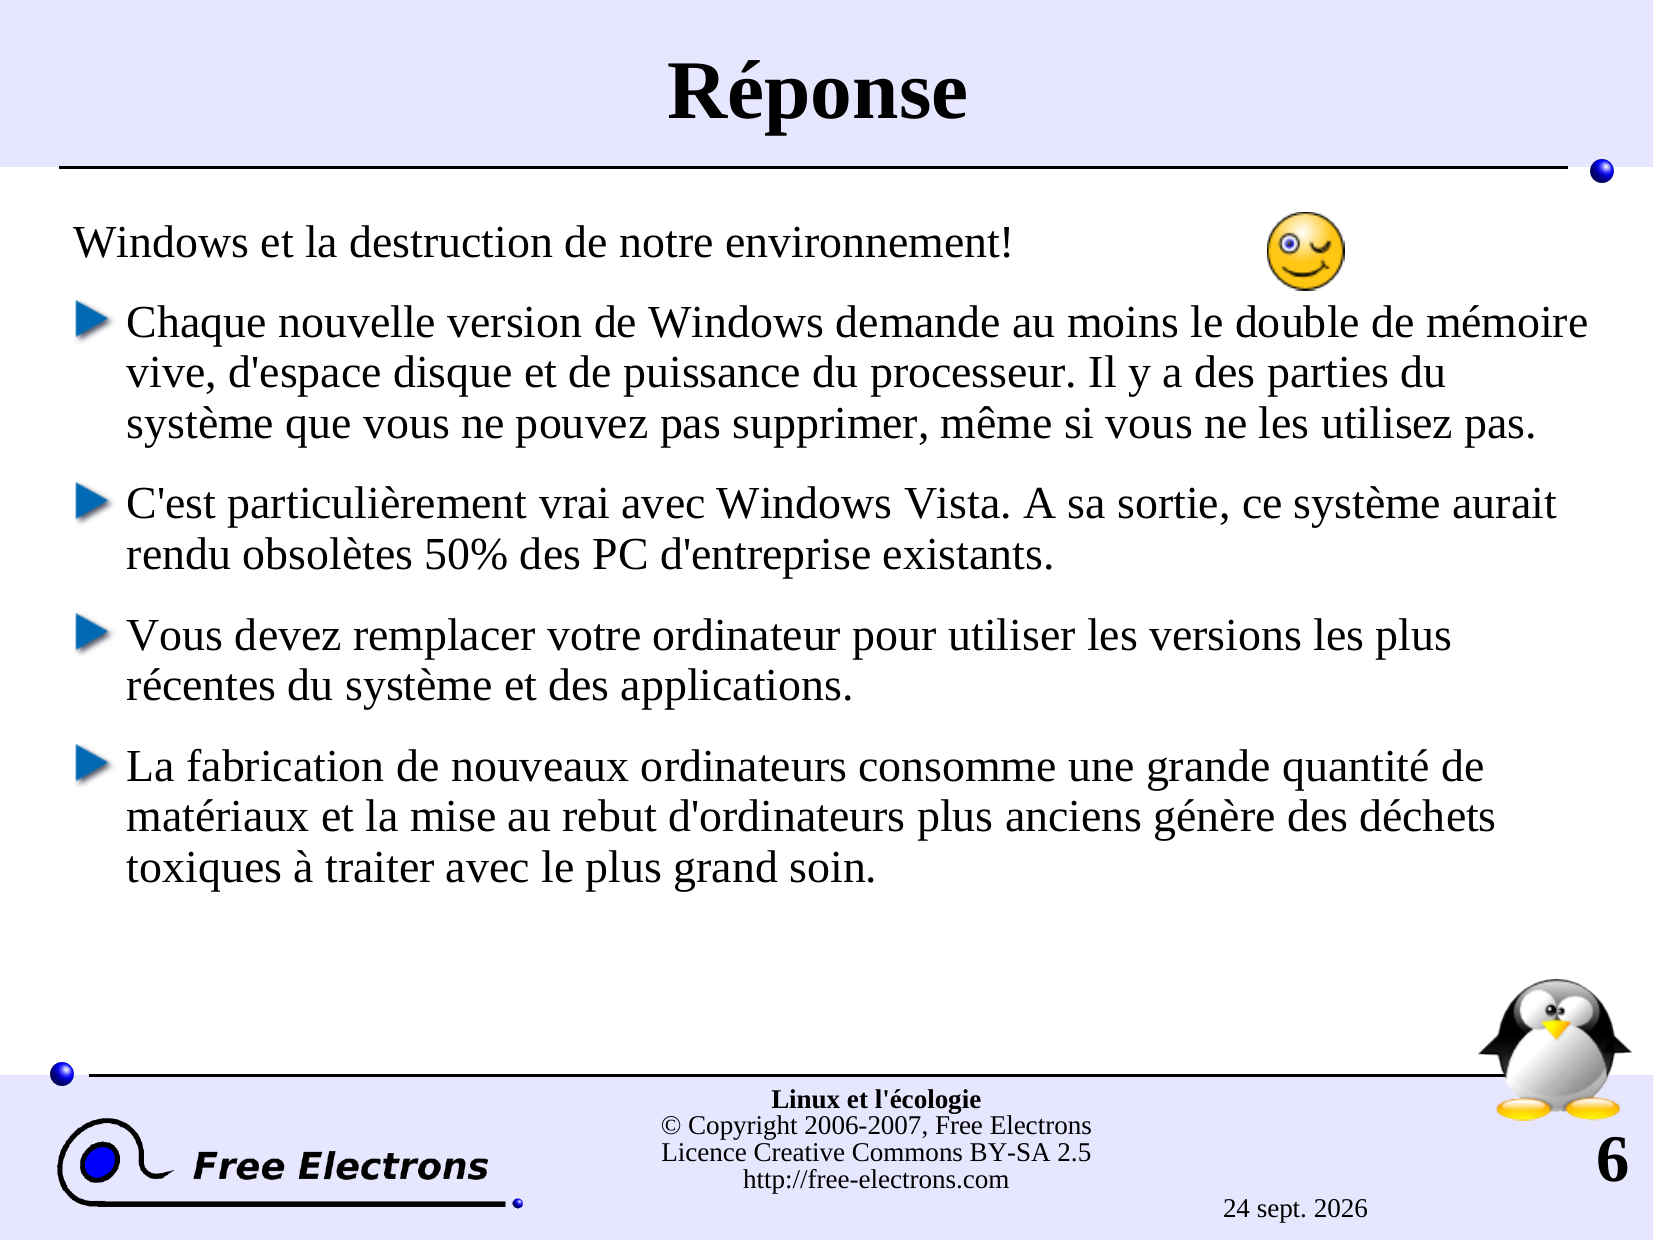

# Réponse
Windows et la destruction de notre environnement!
Chaque nouvelle version de Windows demande au moins le double de mémoire vive, d'espace disque et de puissance du processeur. Il y a des parties du système que vous ne pouvez pas supprimer, même si vous ne les utilisez pas.
C'est particulièrement vrai avec Windows Vista. A sa sortie, ce système aurait rendu obsolètes 50% des PC d'entreprise existants.
Vous devez remplacer votre ordinateur pour utiliser les versions les plus récentes du système et des applications.
La fabrication de nouveaux ordinateurs consomme une grande quantité de matériaux et la mise au rebut d'ordinateurs plus anciens génère des déchets toxiques à traiter avec le plus grand soin.